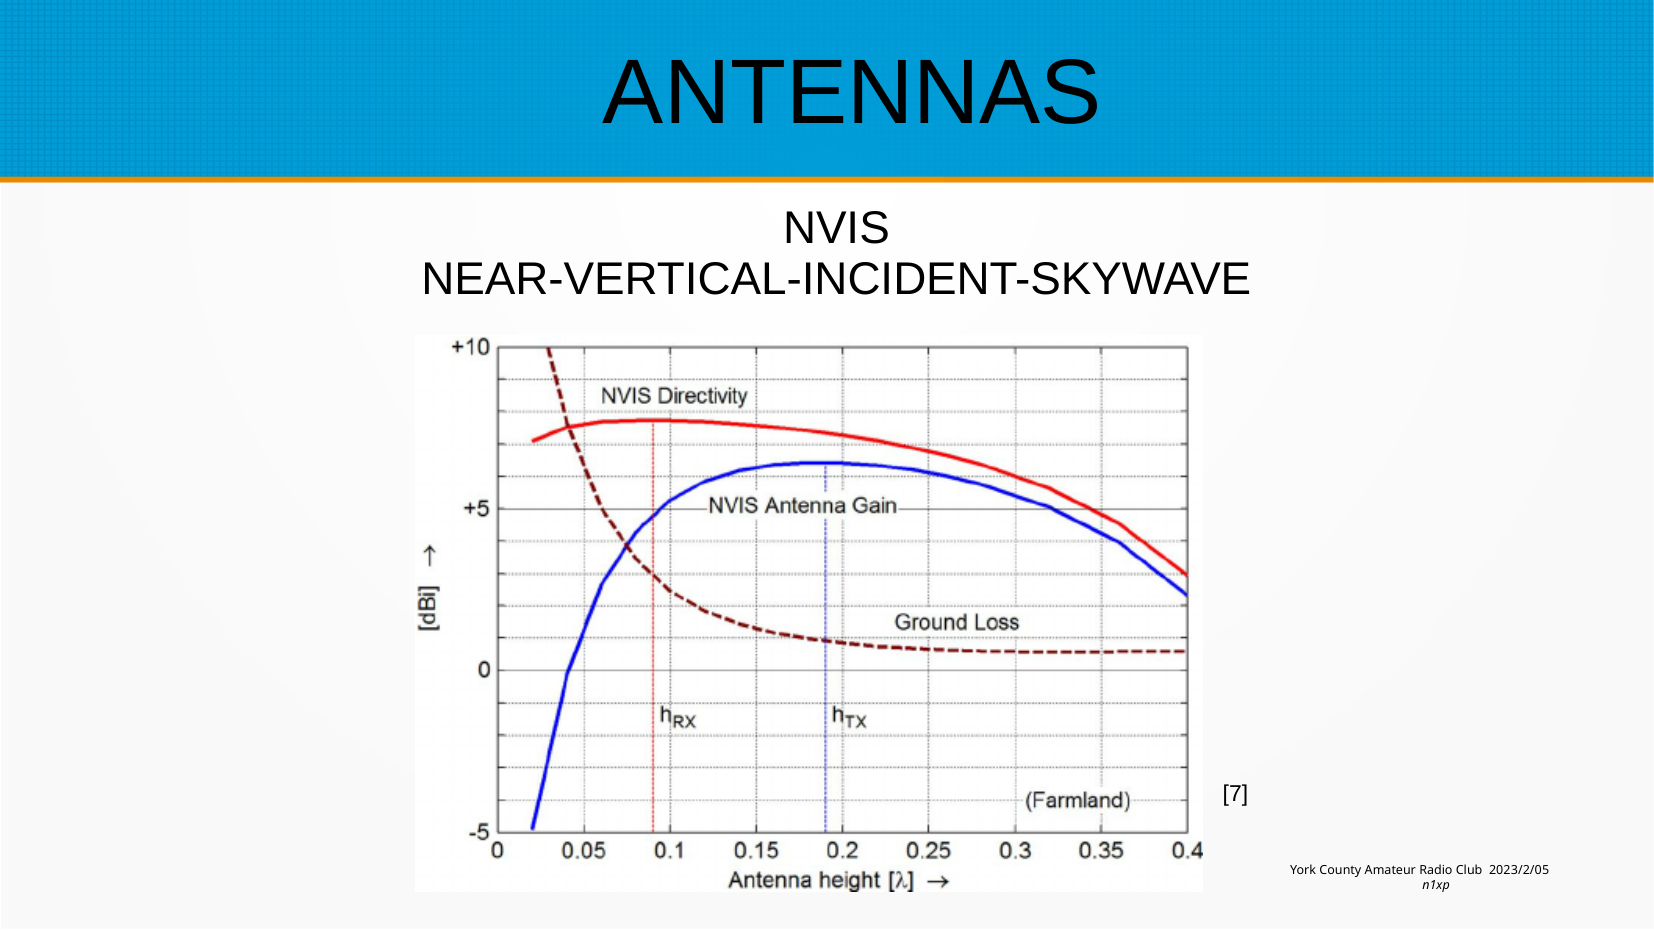

ANTENNAS
NVIS
NEAR-VERTICAL-INCIDENT-SKYWAVE
[7]
York County Amateur Radio Club 2023/2/05
n1xp